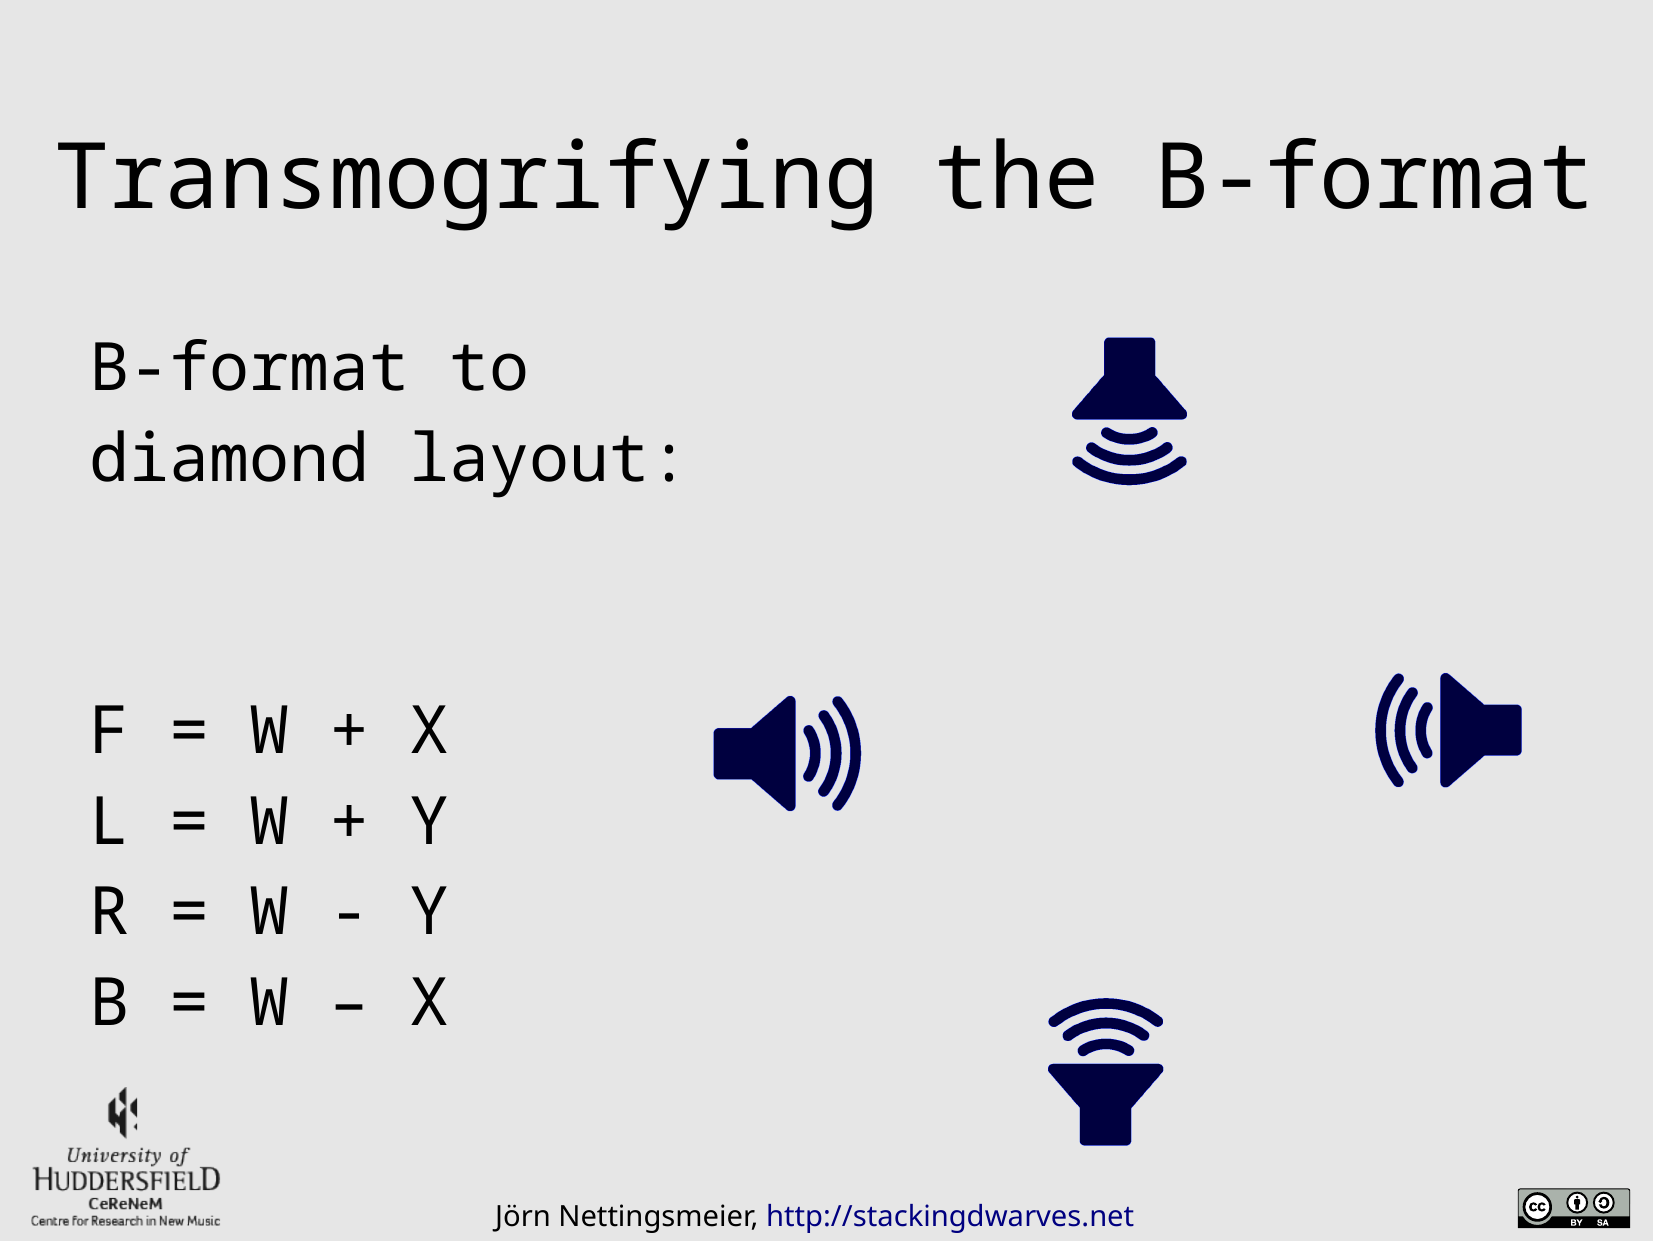

# Transmogrifying the B-format
B-format to
diamond layout:
F = W + X
L = W + Y
R = W - Y
B = W – X